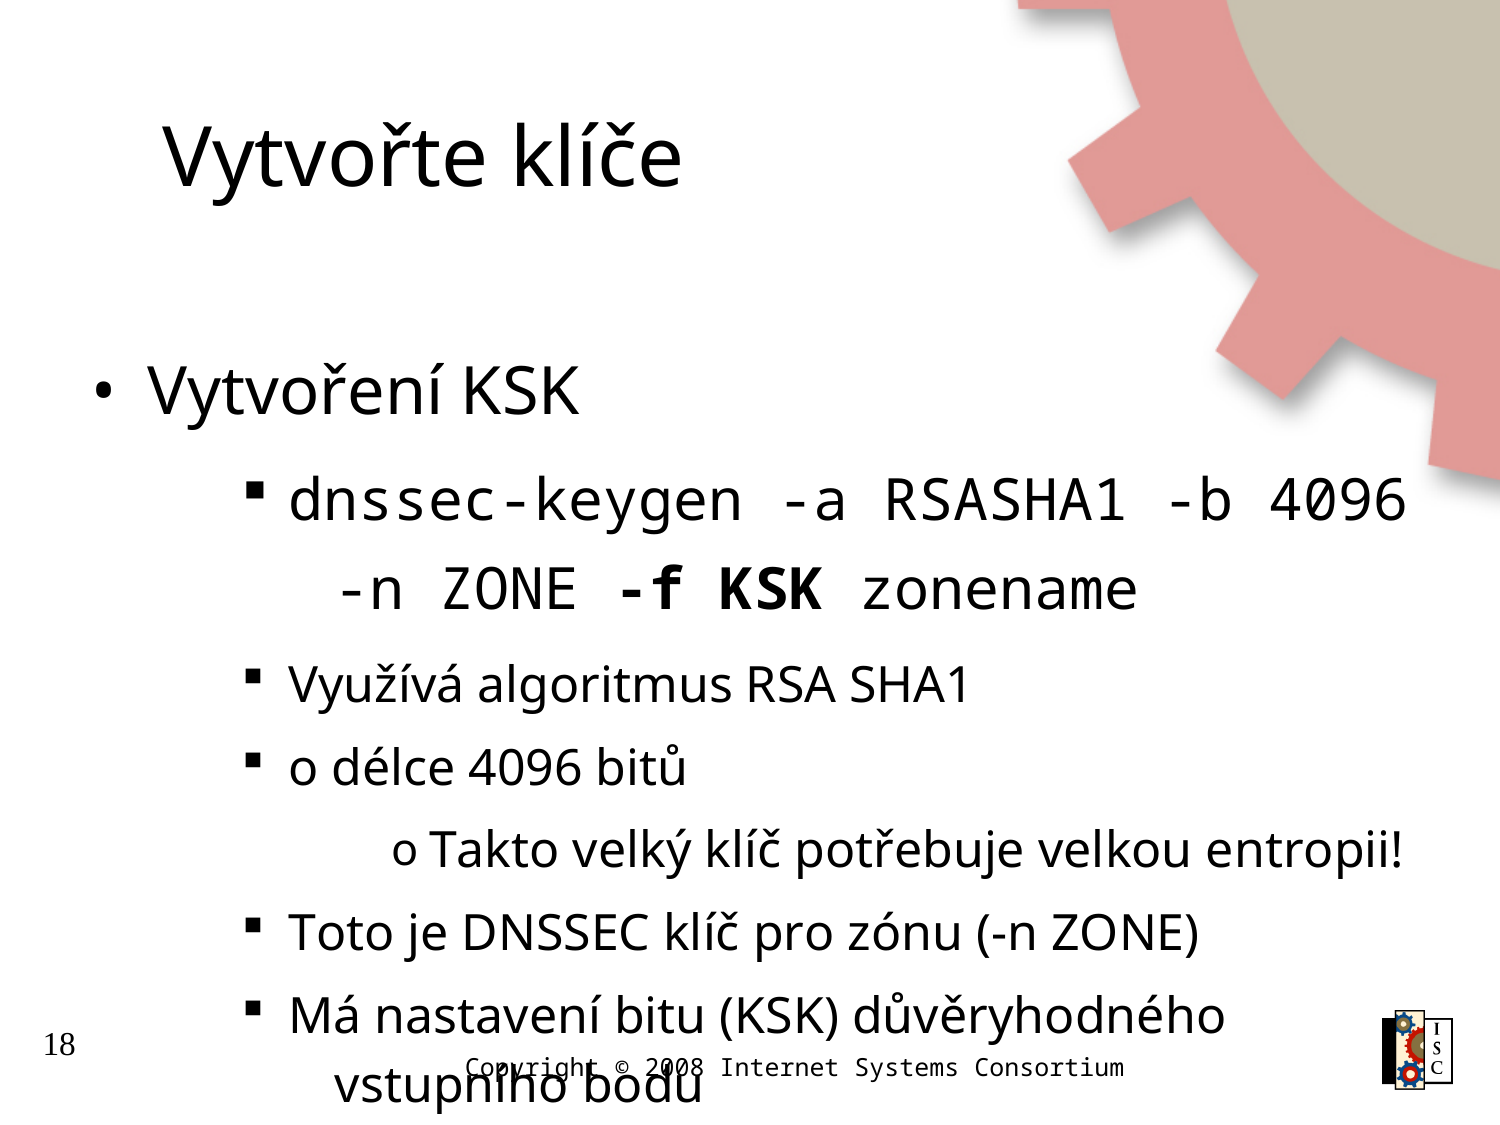

# Vytvořte klíče
Vytvoření KSK
dnssec-keygen -a RSASHA1 -b 4096
-n ZONE -f KSK zonename
Využívá algoritmus RSA SHA1
o délce 4096 bitů
Takto velký klíč potřebuje velkou entropii!
Toto je DNSSEC klíč pro zónu (-n ZONE)
Má nastavení bitu (KSK) důvěryhodného vstupního bodu